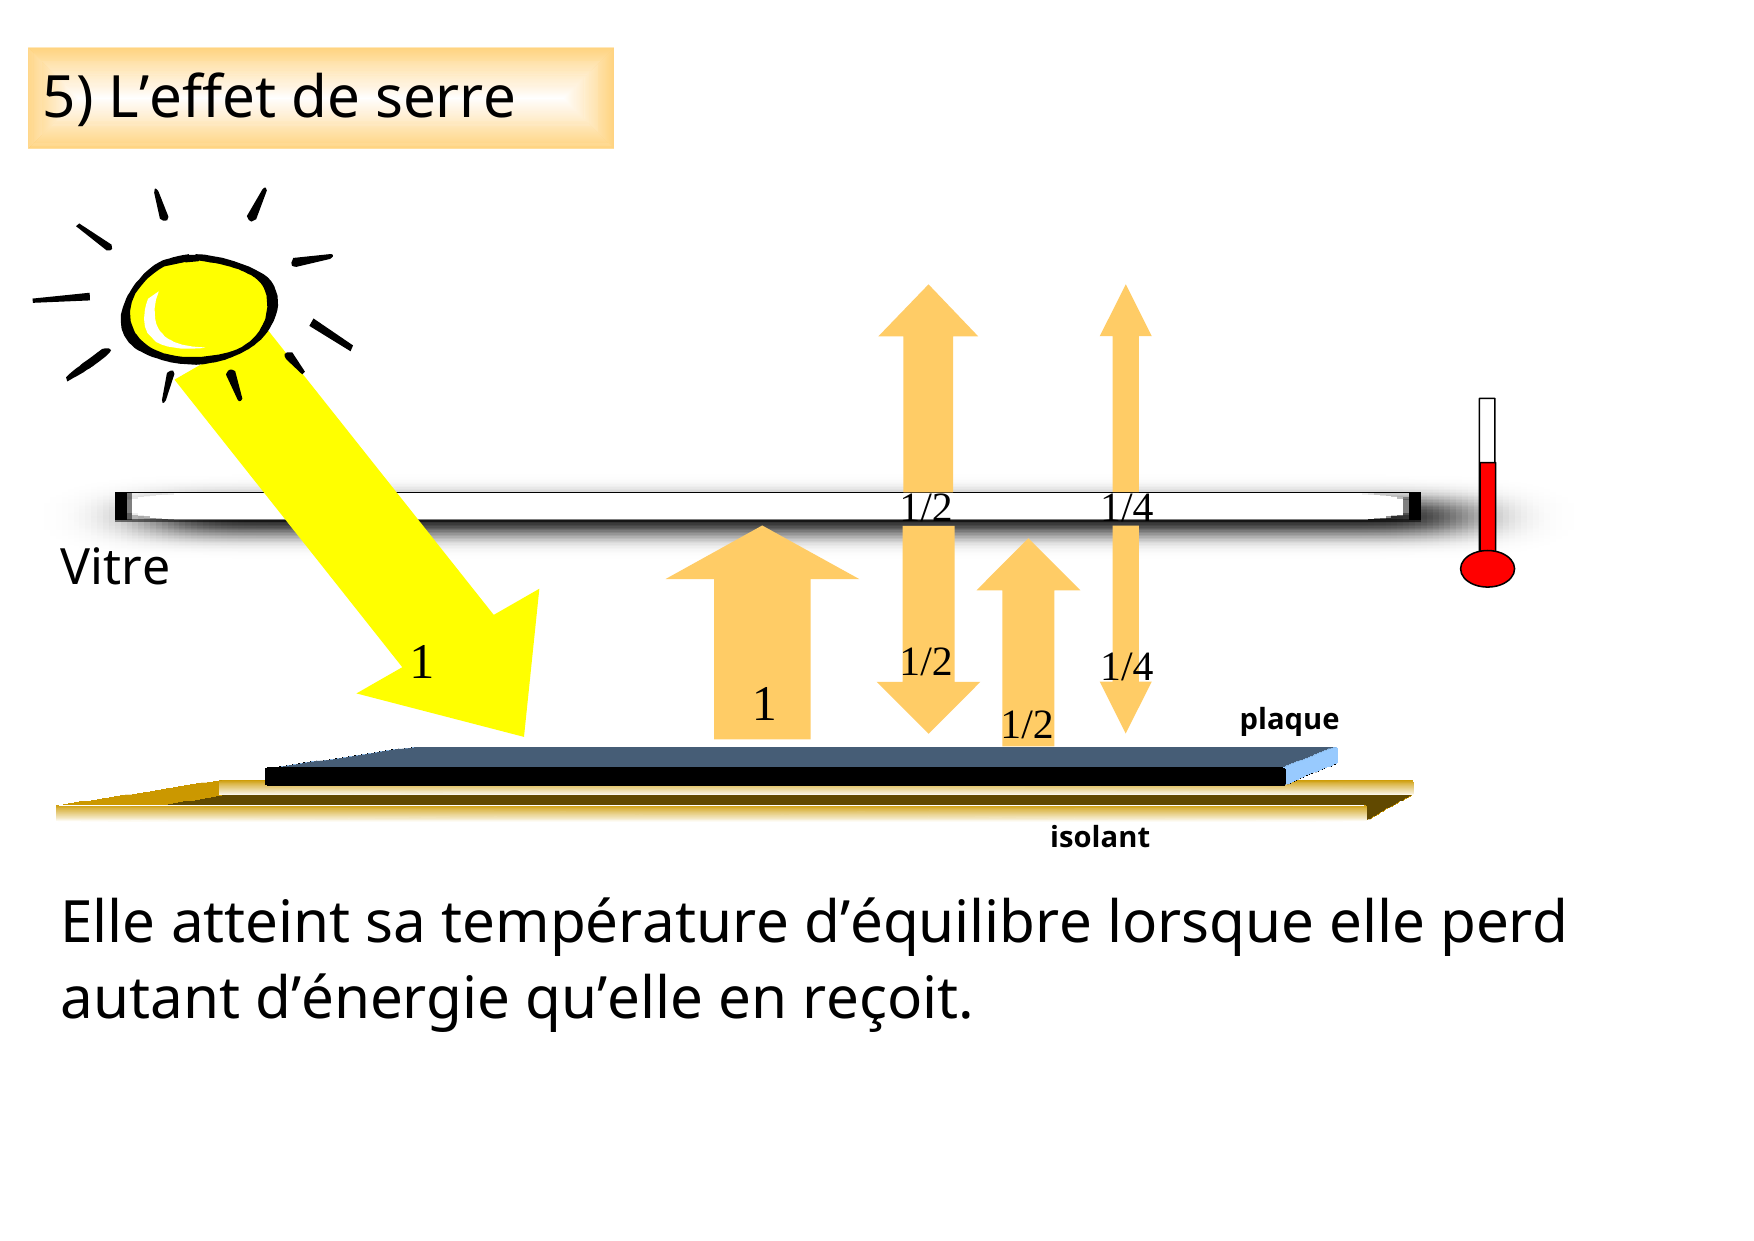

5) L’effet de serre
1/2
1/4
Vitre
1/2
1
1/4
1
1/2
plaque
isolant
Elle atteint sa température d’équilibre lorsque elle perd autant d’énergie qu’elle en reçoit.